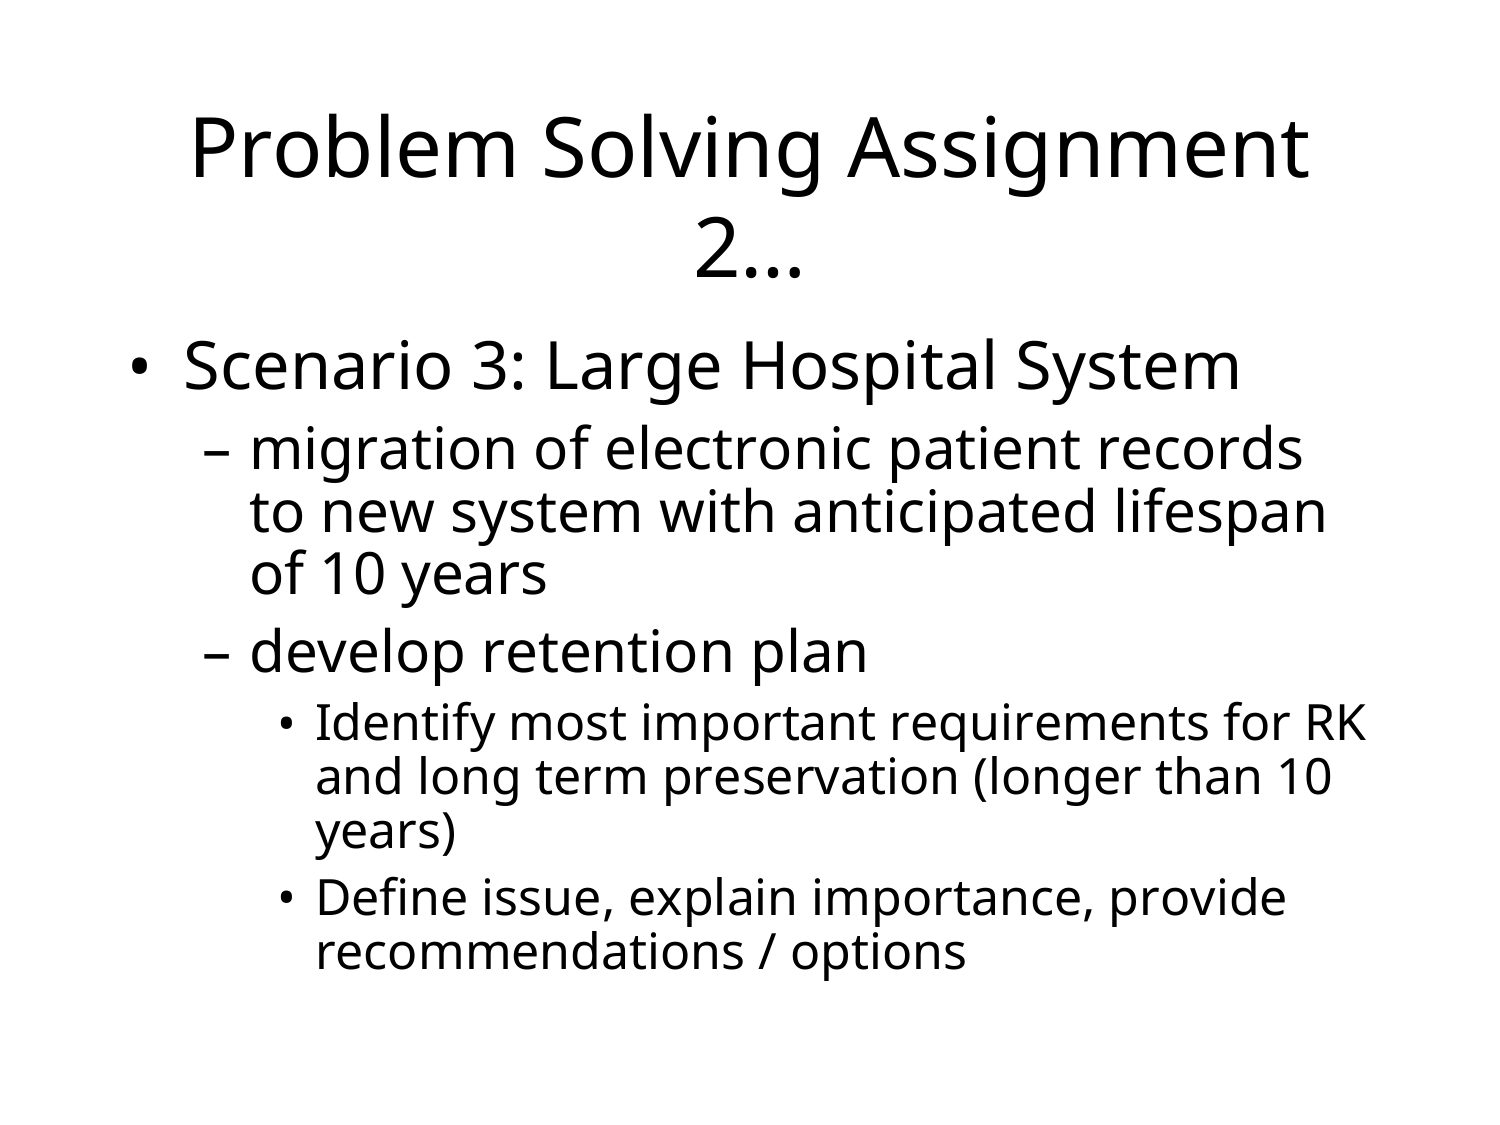

# Problem Solving Assignment 2…
Scenario 3: Large Hospital System
migration of electronic patient records to new system with anticipated lifespan of 10 years
develop retention plan
Identify most important requirements for RK and long term preservation (longer than 10 years)
Define issue, explain importance, provide recommendations / options